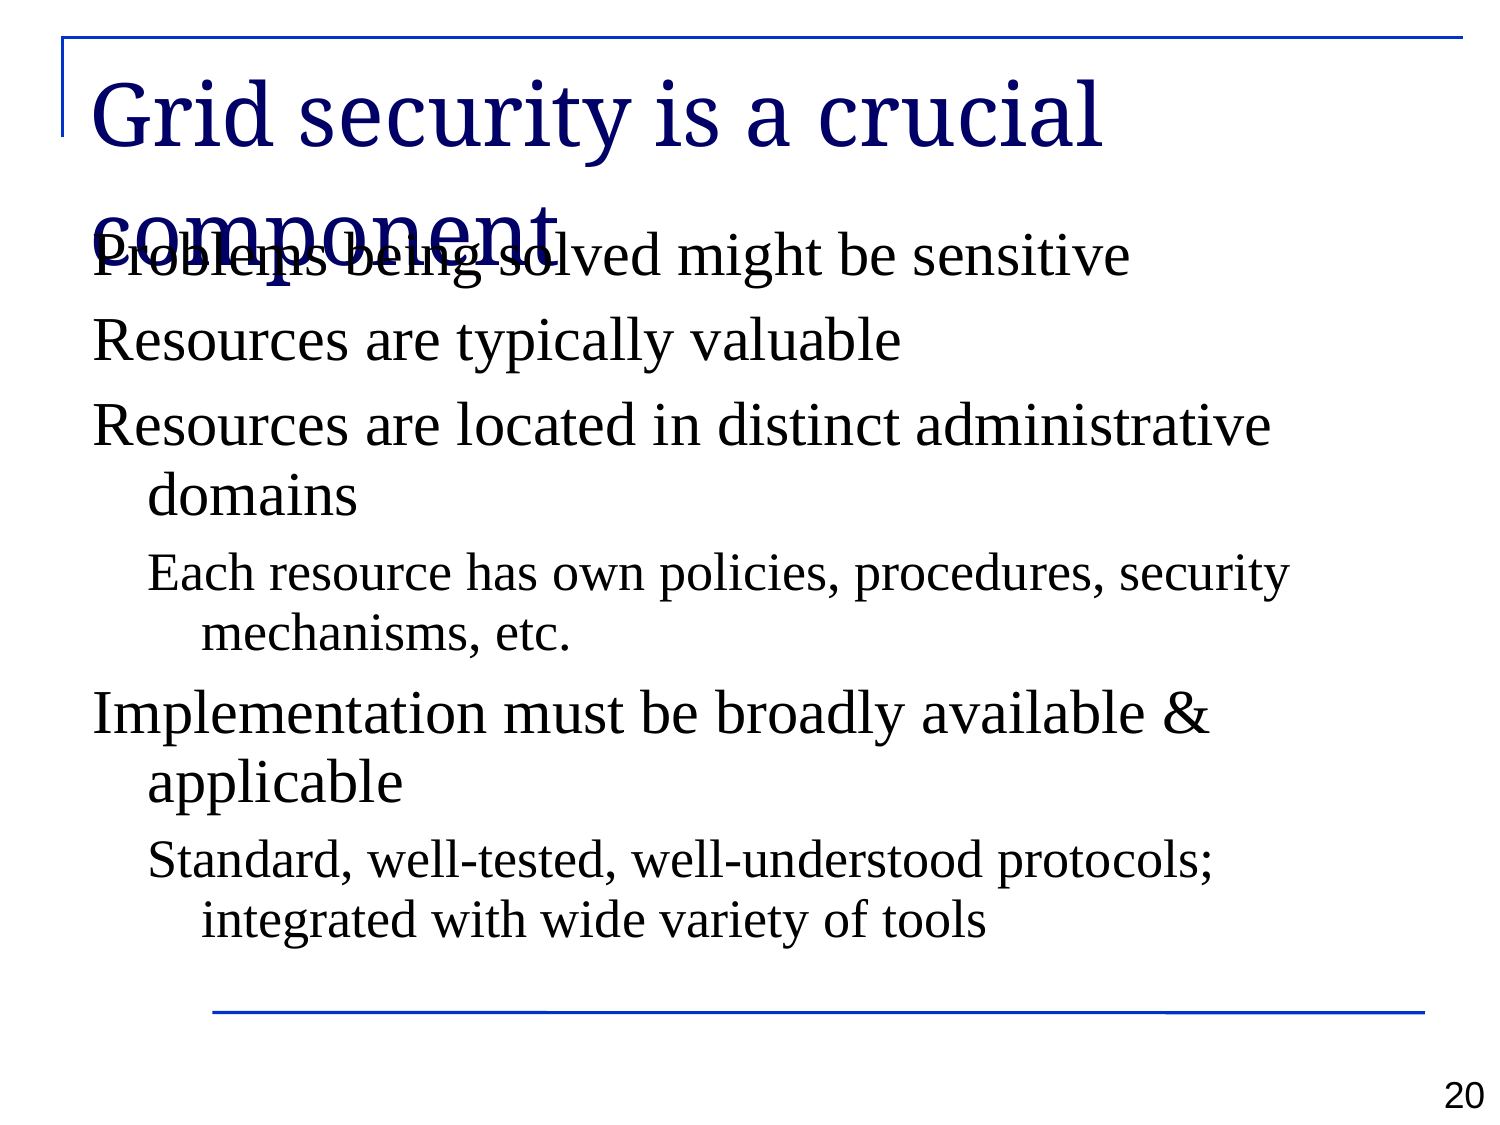

# Grid security is a crucial component
Problems being solved might be sensitive
Resources are typically valuable
Resources are located in distinct administrative domains
Each resource has own policies, procedures, security mechanisms, etc.
Implementation must be broadly available & applicable
Standard, well-tested, well-understood protocols; integrated with wide variety of tools